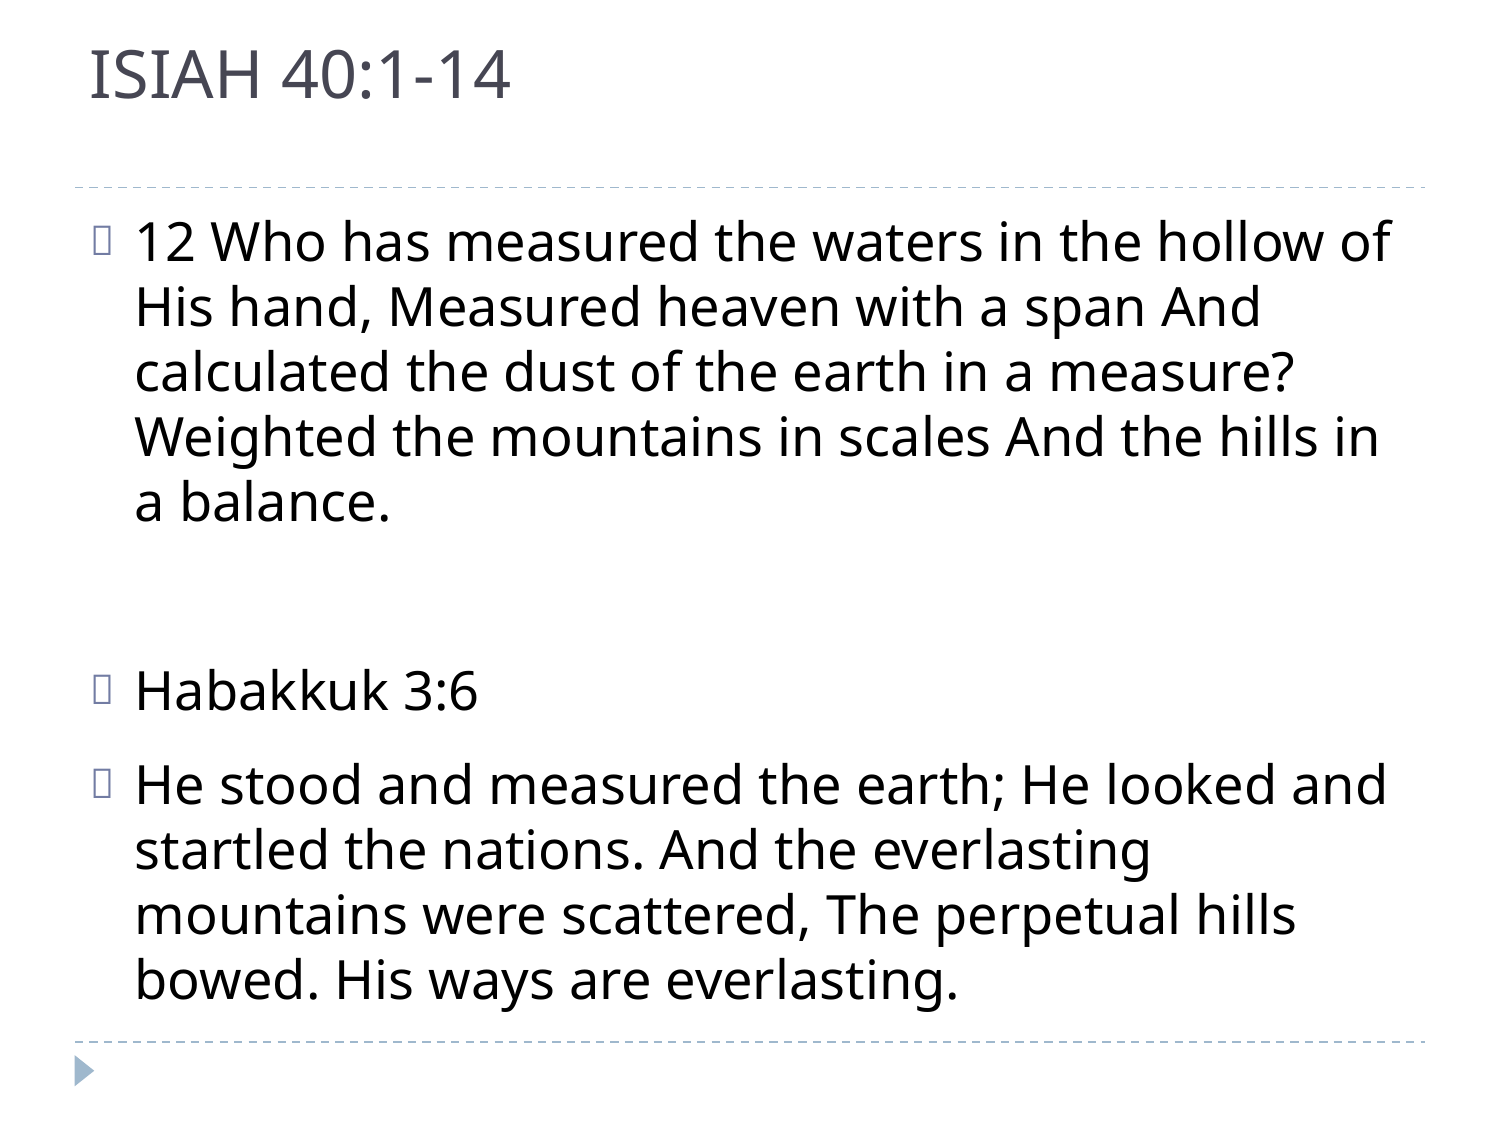

# ISIAH 40:1-14
12 Who has measured the waters in the hollow of His hand, Measured heaven with a span And calculated the dust of the earth in a measure? Weighted the mountains in scales And the hills in a balance.
Habakkuk 3:6
He stood and measured the earth; He looked and startled the nations. And the everlasting mountains were scattered, The perpetual hills bowed. His ways are everlasting.